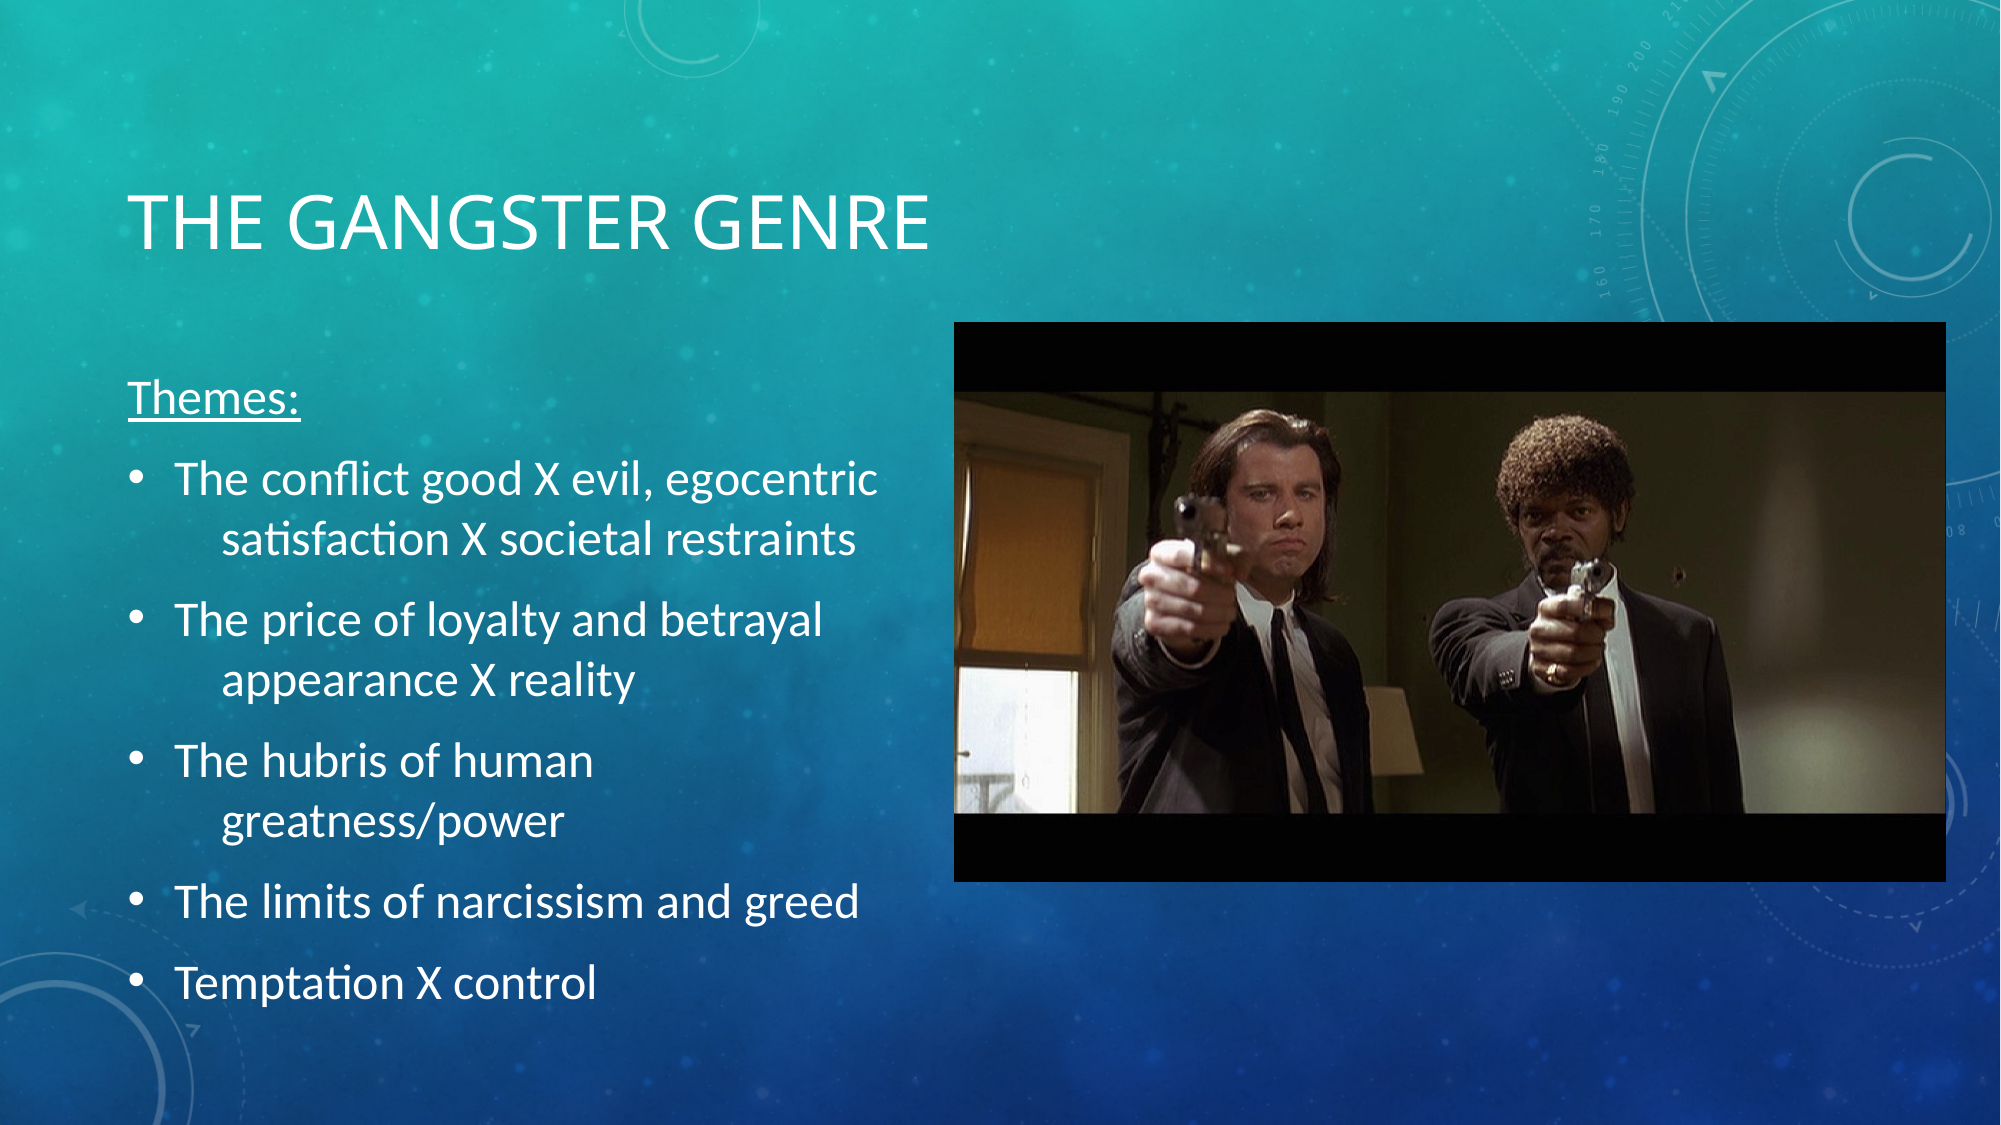

# The gangster genre
Themes:
The conflict good X evil, egocentric satisfaction X societal restraints
The price of loyalty and betrayal appearance X reality
The hubris of human greatness/power
The limits of narcissism and greed
Temptation X control